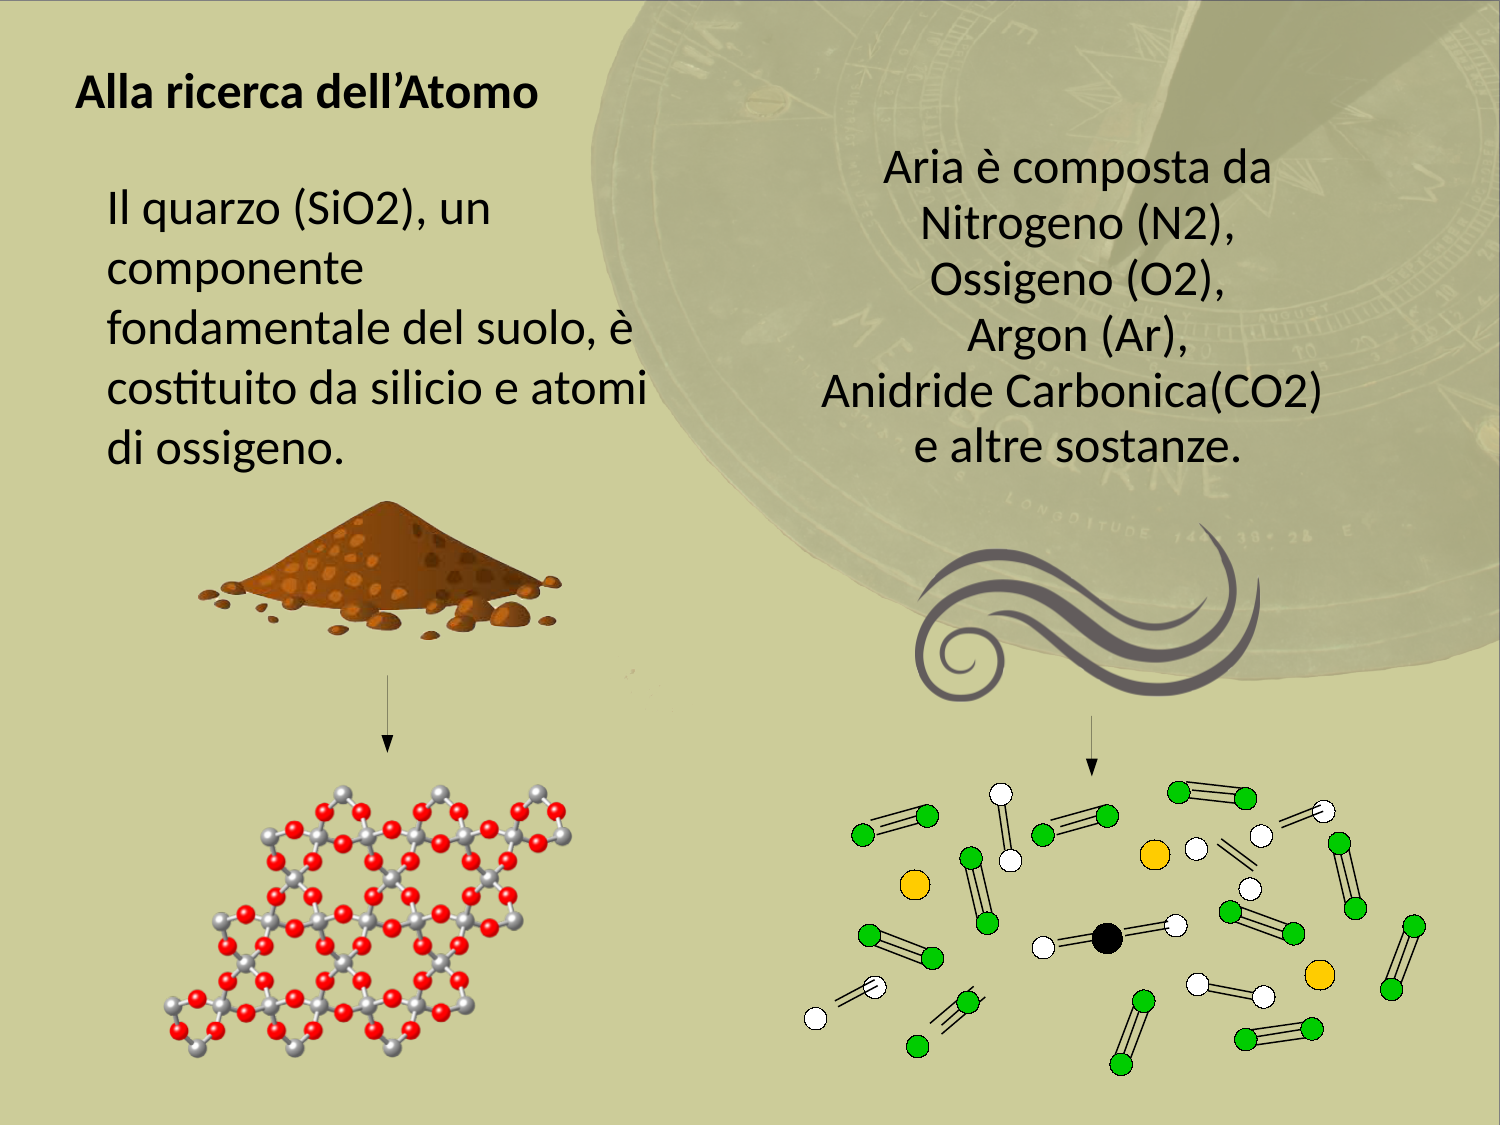

# Alla ricerca dell’Atomo
Aria è composta da
Nitrogeno (N2),
Ossigeno (O2),
Argon (Ar),
Anidride Carbonica(CO2)
e altre sostanze.
Il quarzo (SiO2), un componente fondamentale del suolo, è costituito da silicio e atomi di ossigeno.